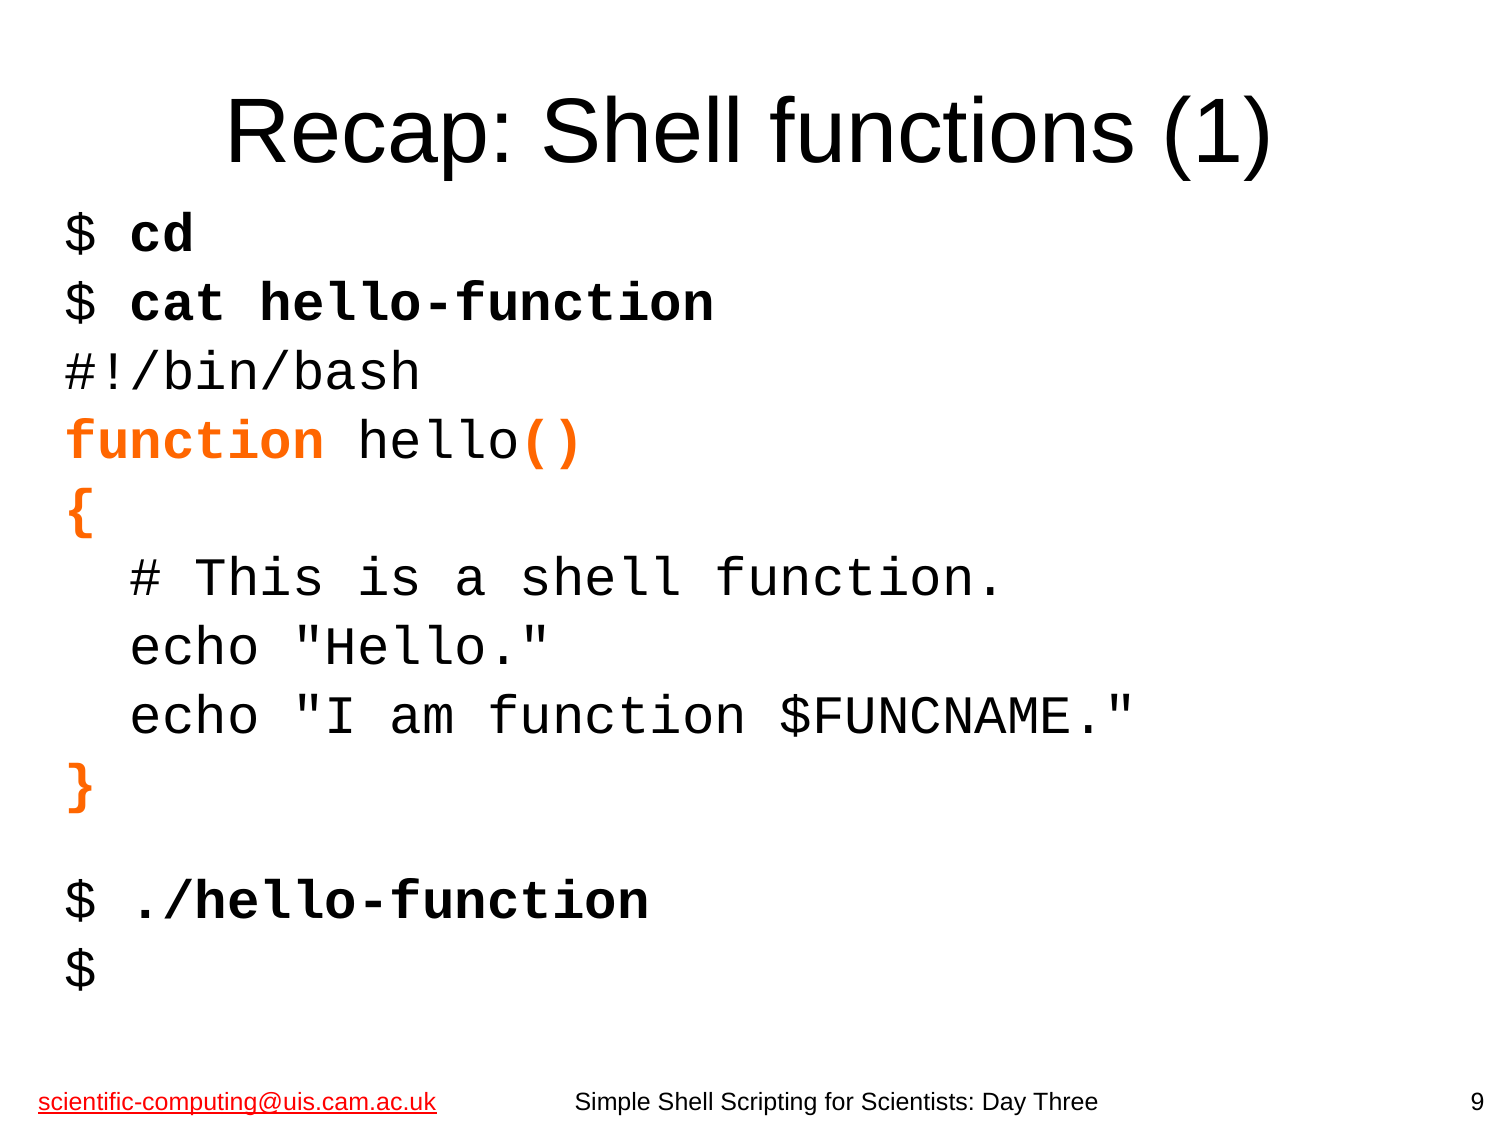

# Recap: Shell functions (1)
$ cd
$ cat hello-function
#!/bin/bash
function hello()
{
 # This is a shell function.
 echo "Hello."
 echo "I am function $FUNCNAME."
}
$ ./hello-function
$
escience-support@ucs.cam.ac.uk	Simple Shell Scripting for Scientists: Day Three
9